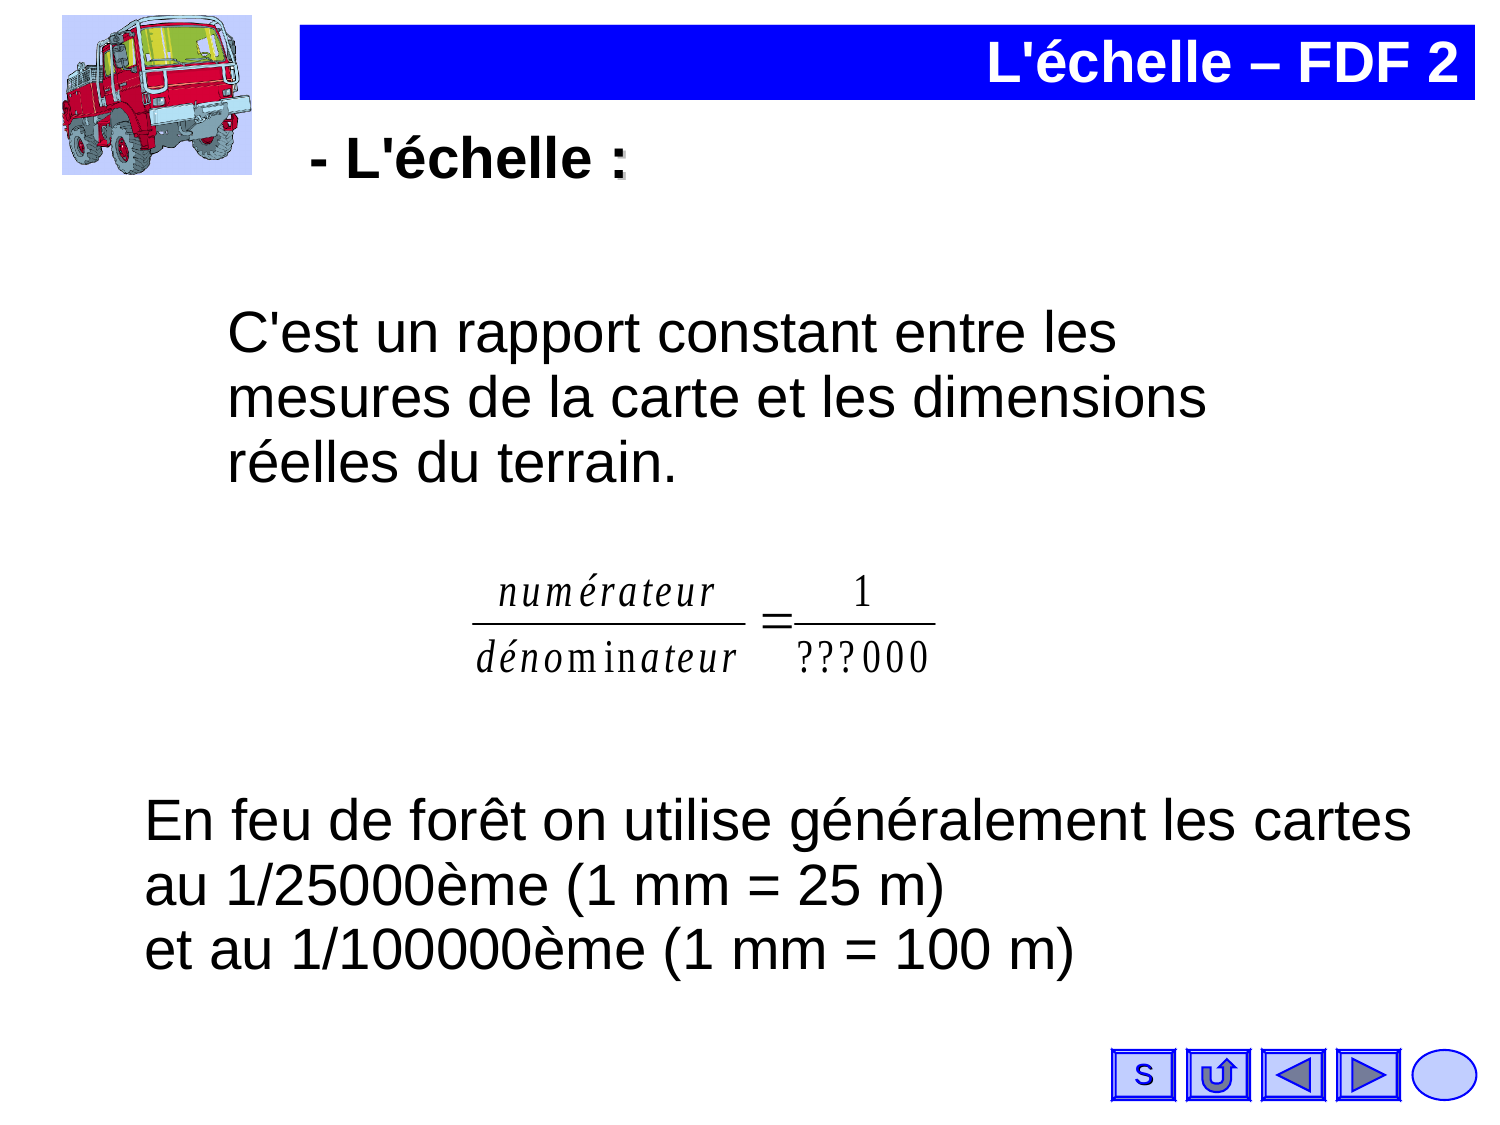

L'échelle – FDF 2
- L'échelle :
C'est un rapport constant entre les
mesures de la carte et les dimensions
réelles du terrain.
En feu de forêt on utilise généralement les cartes
au 1/25000ème (1 mm = 25 m)
et au 1/100000ème (1 mm = 100 m)